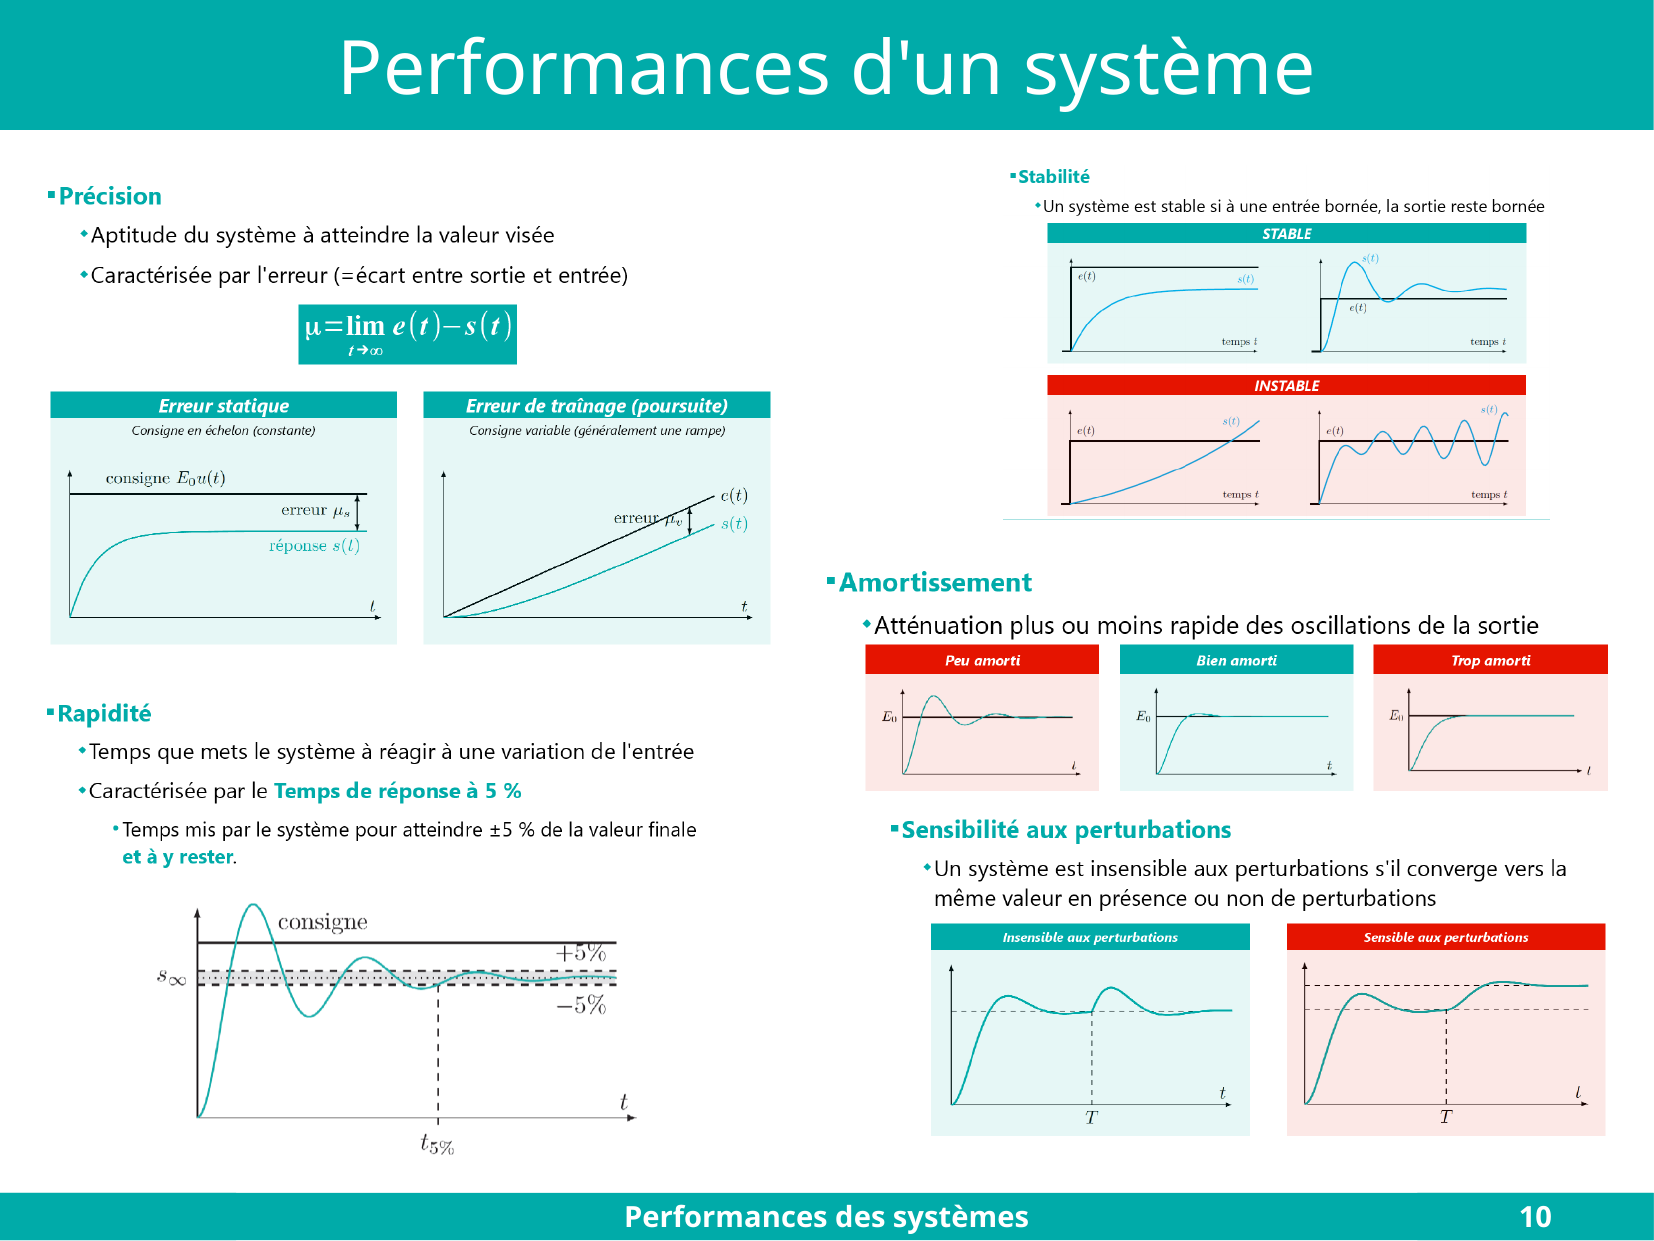

# Performances d'un système
Performances des systèmes
10